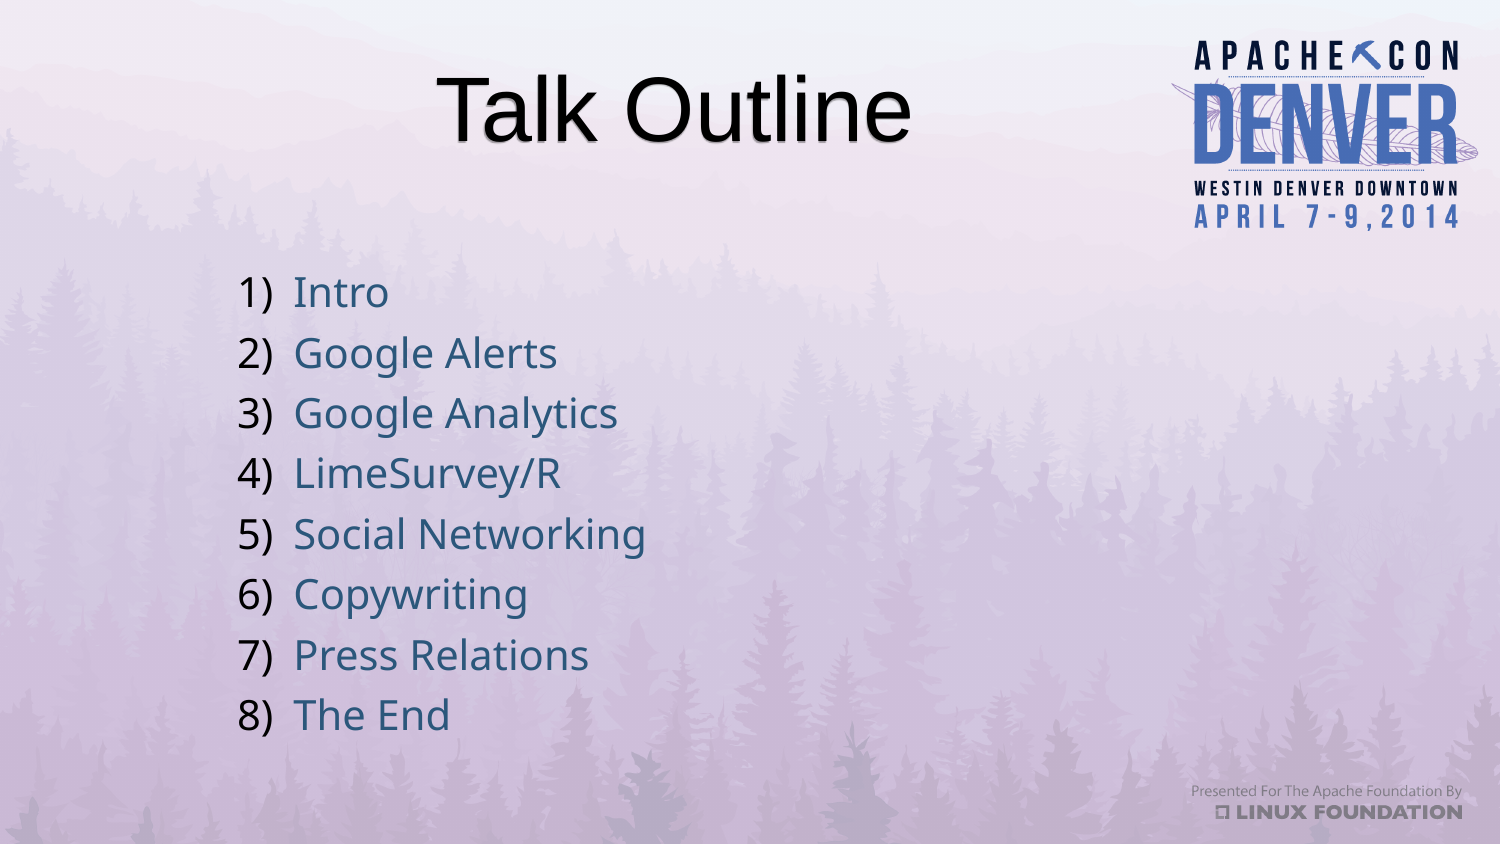

# Talk Outline
Intro
Google Alerts
Google Analytics
LimeSurvey/R
Social Networking
Copywriting
Press Relations
The End